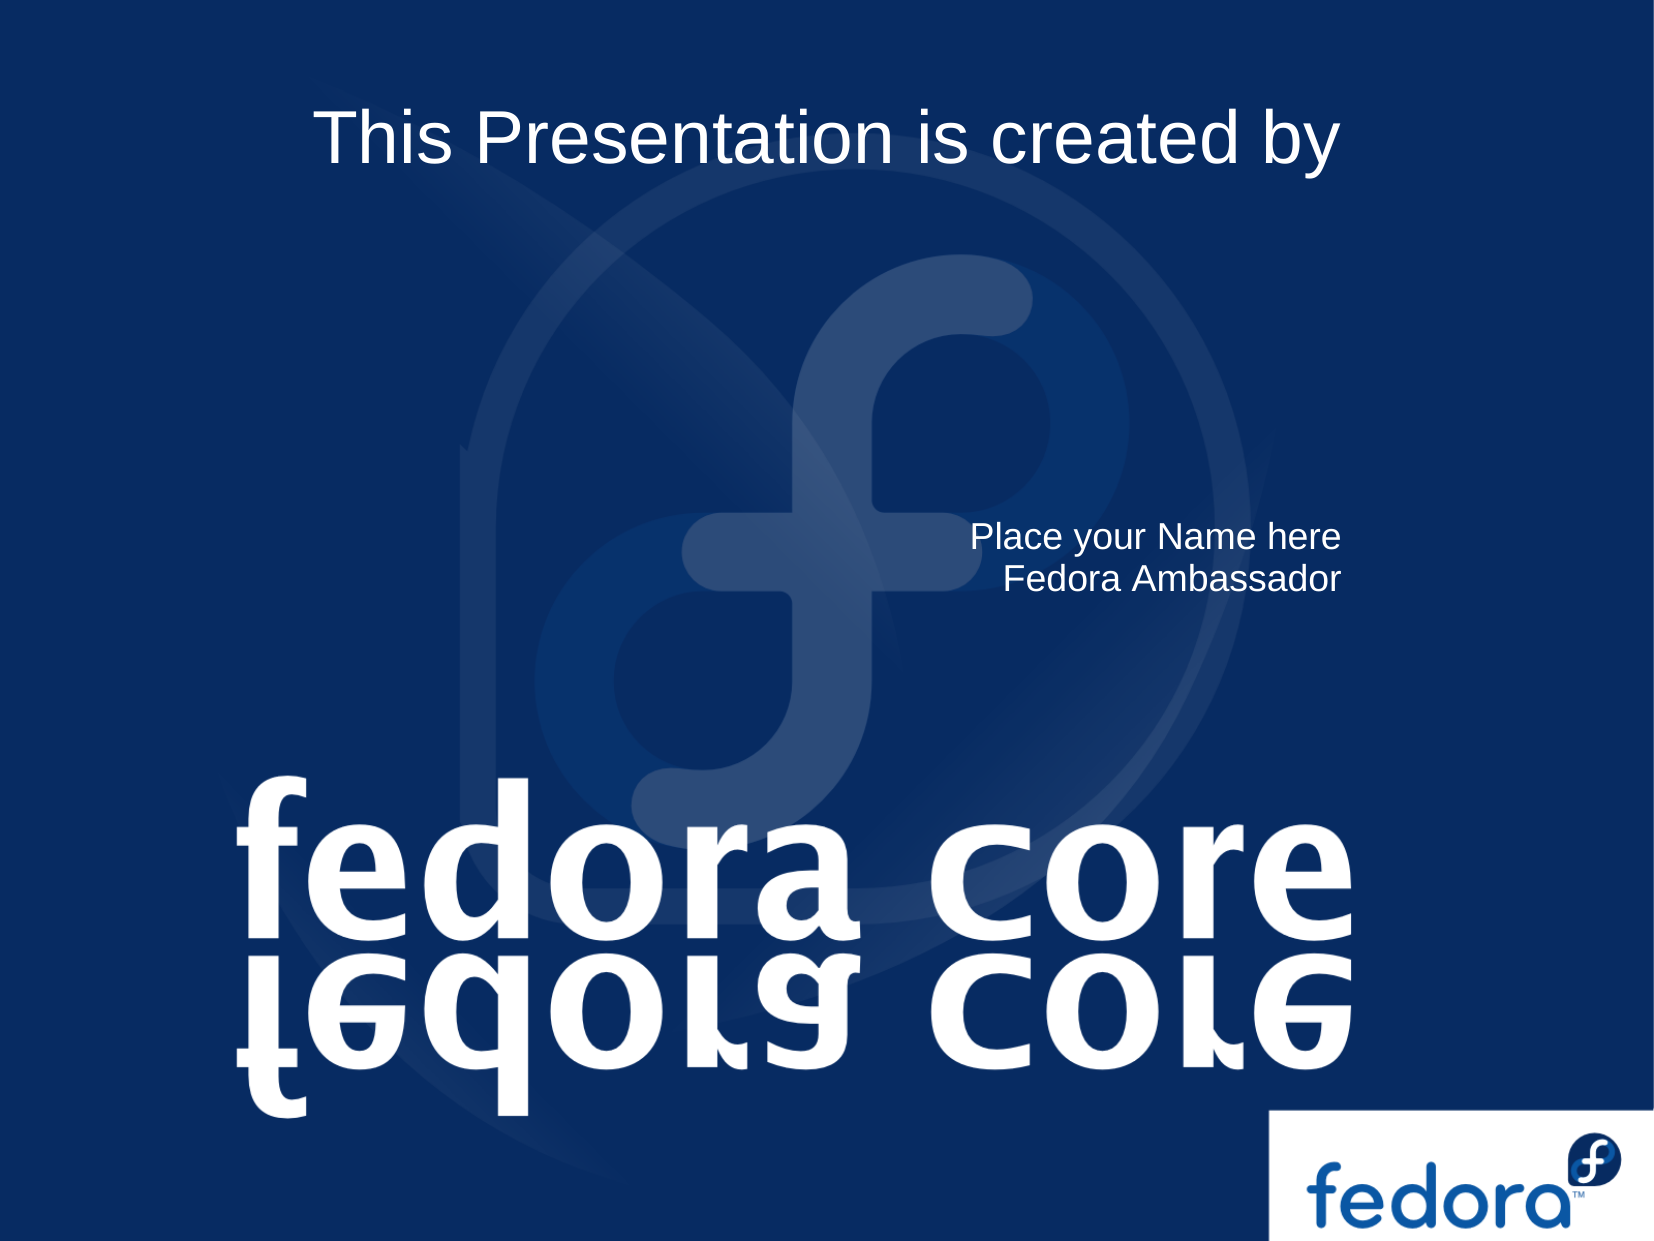

This Presentation is created by
Place your Name here
Fedora Ambassador